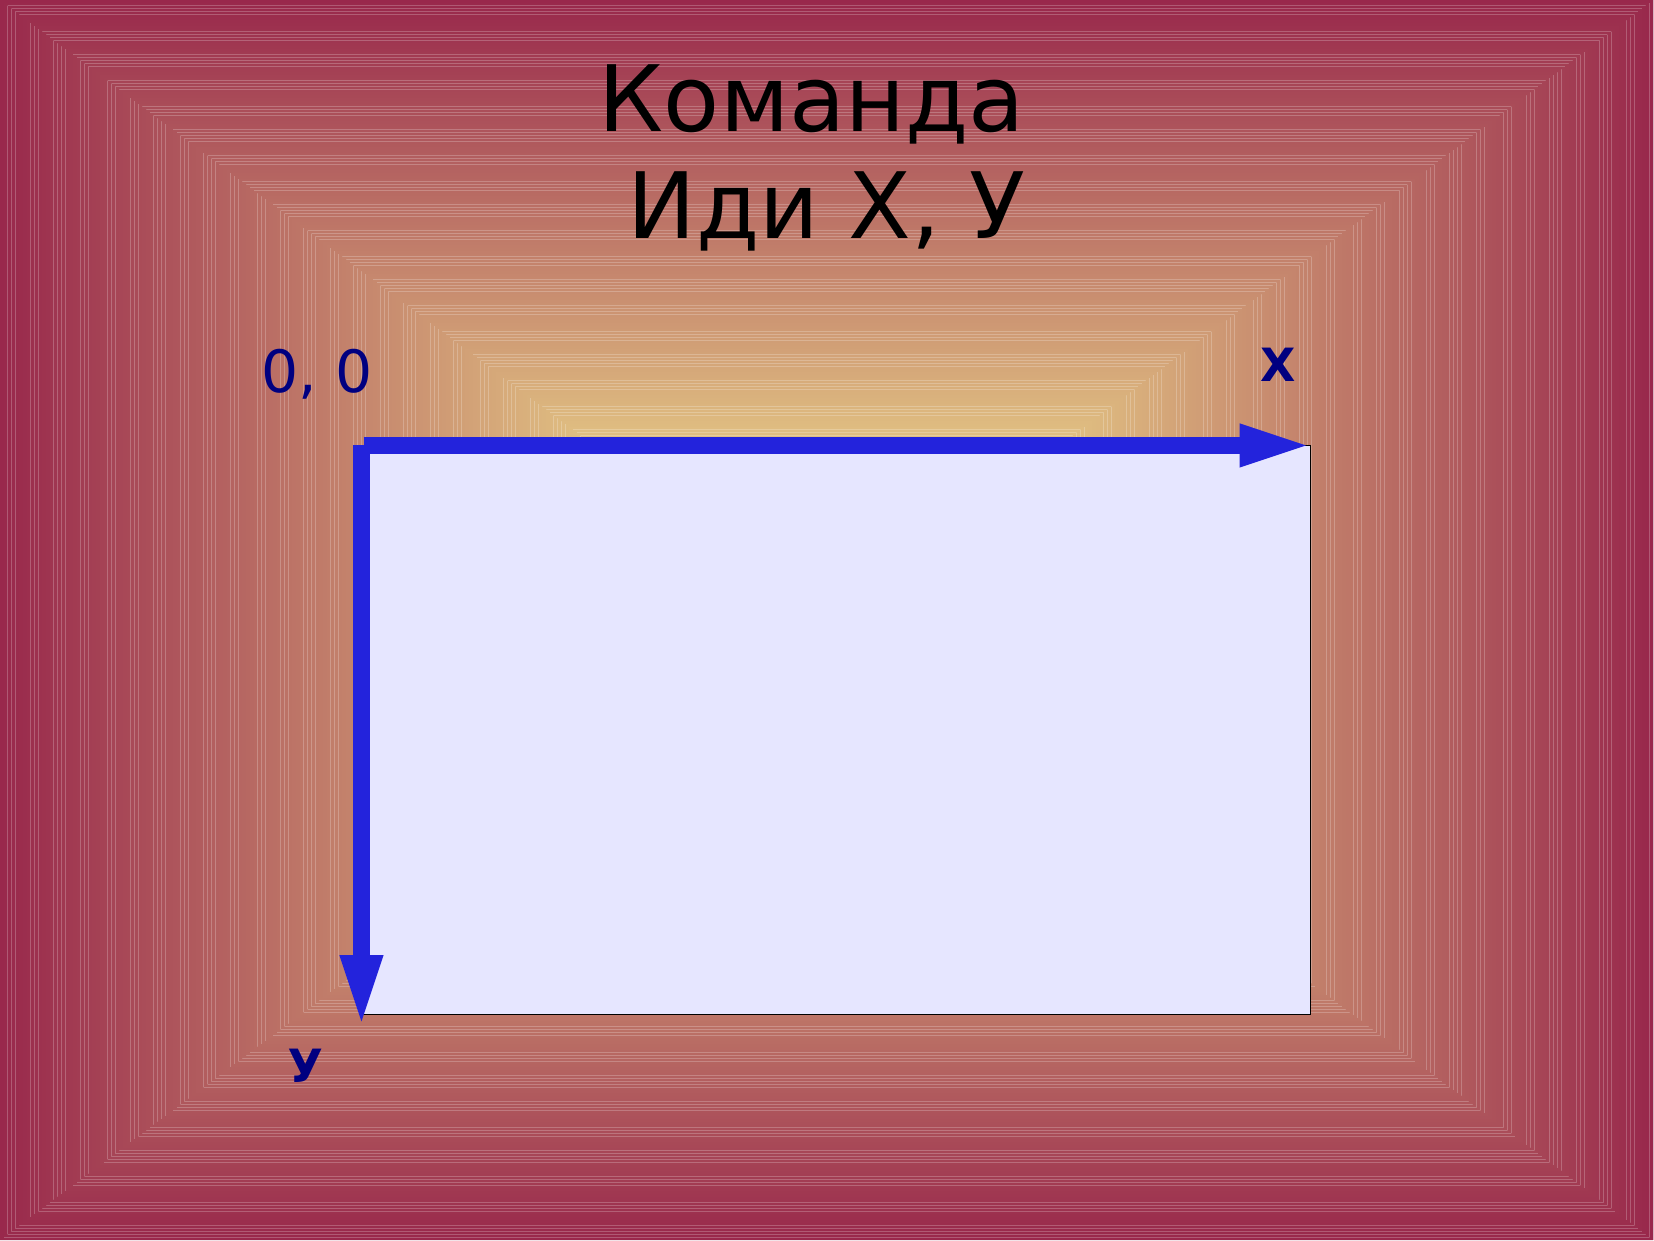

# Команда Иди Х, У
0, 0
Х
У